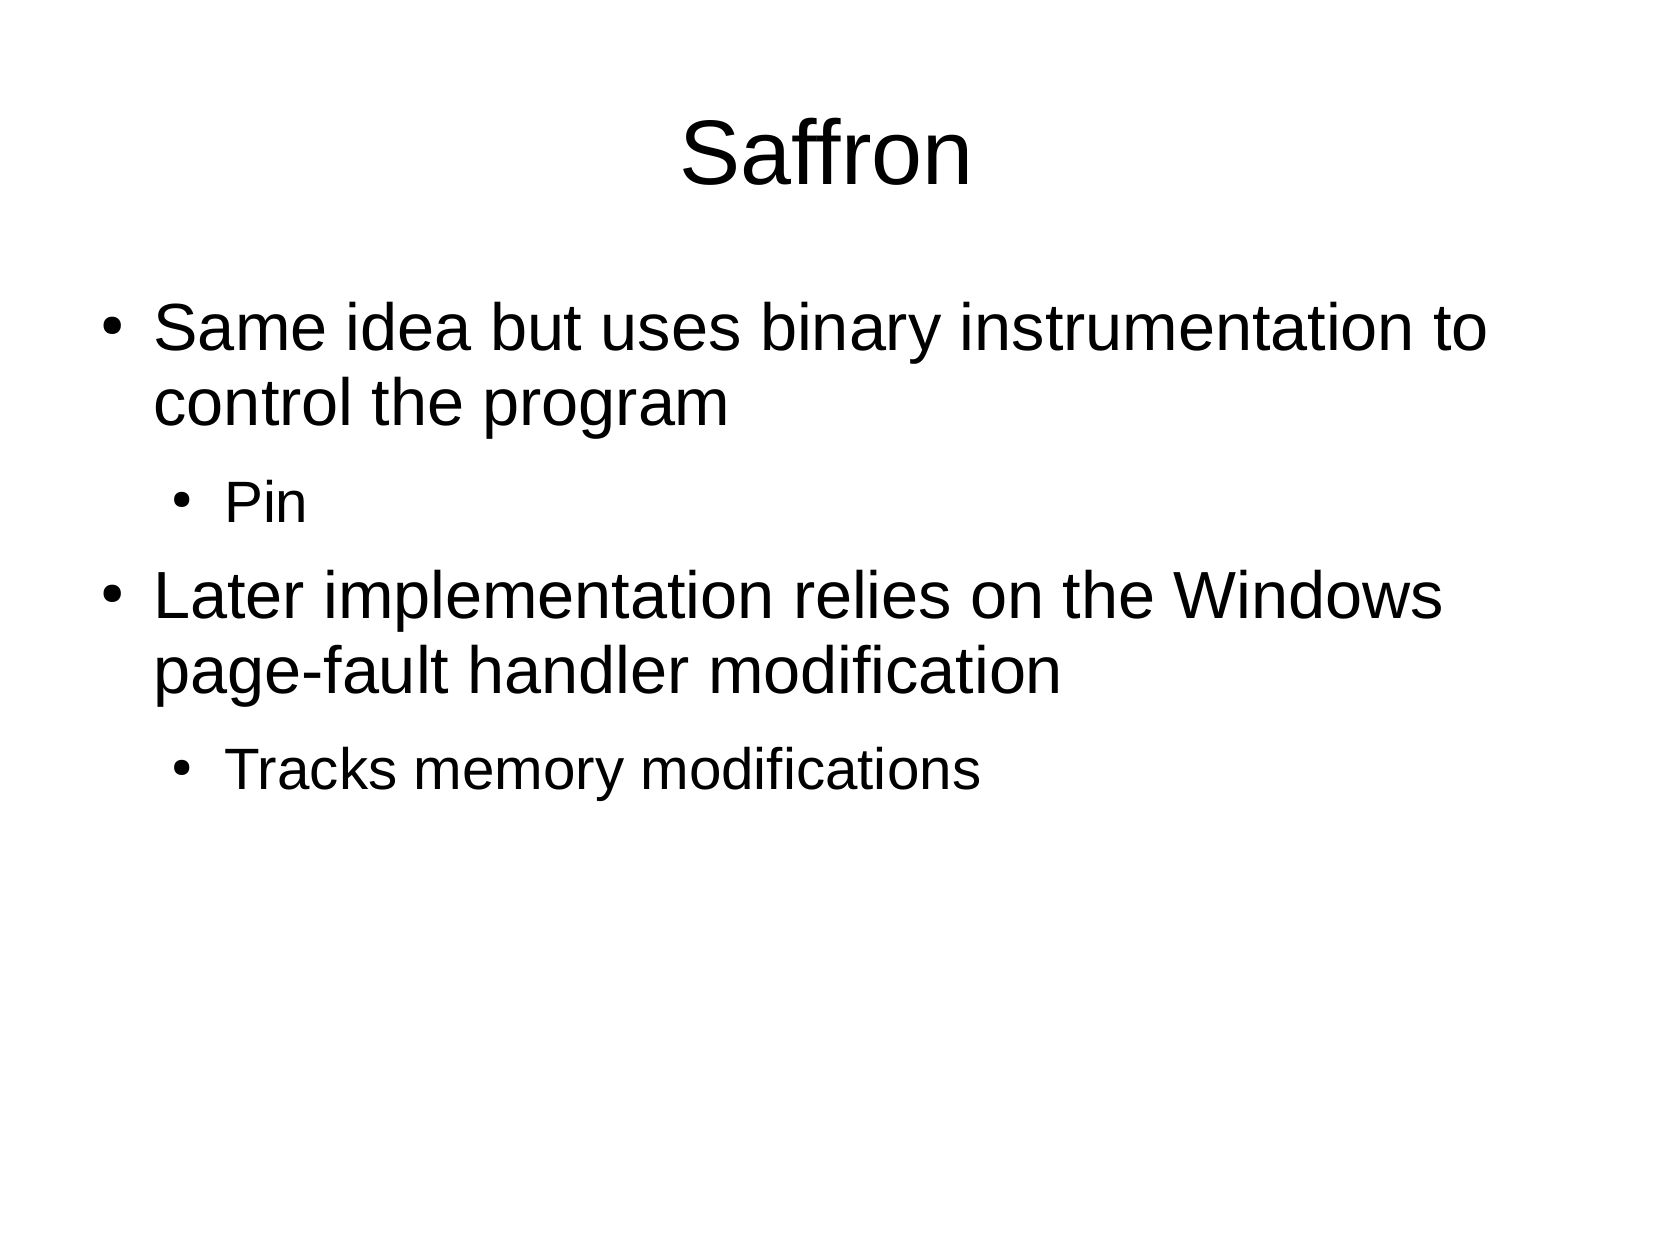

# Saffron
Same idea but uses binary instrumentation to control the program
Pin
Later implementation relies on the Windows page-fault handler modification
Tracks memory modifications